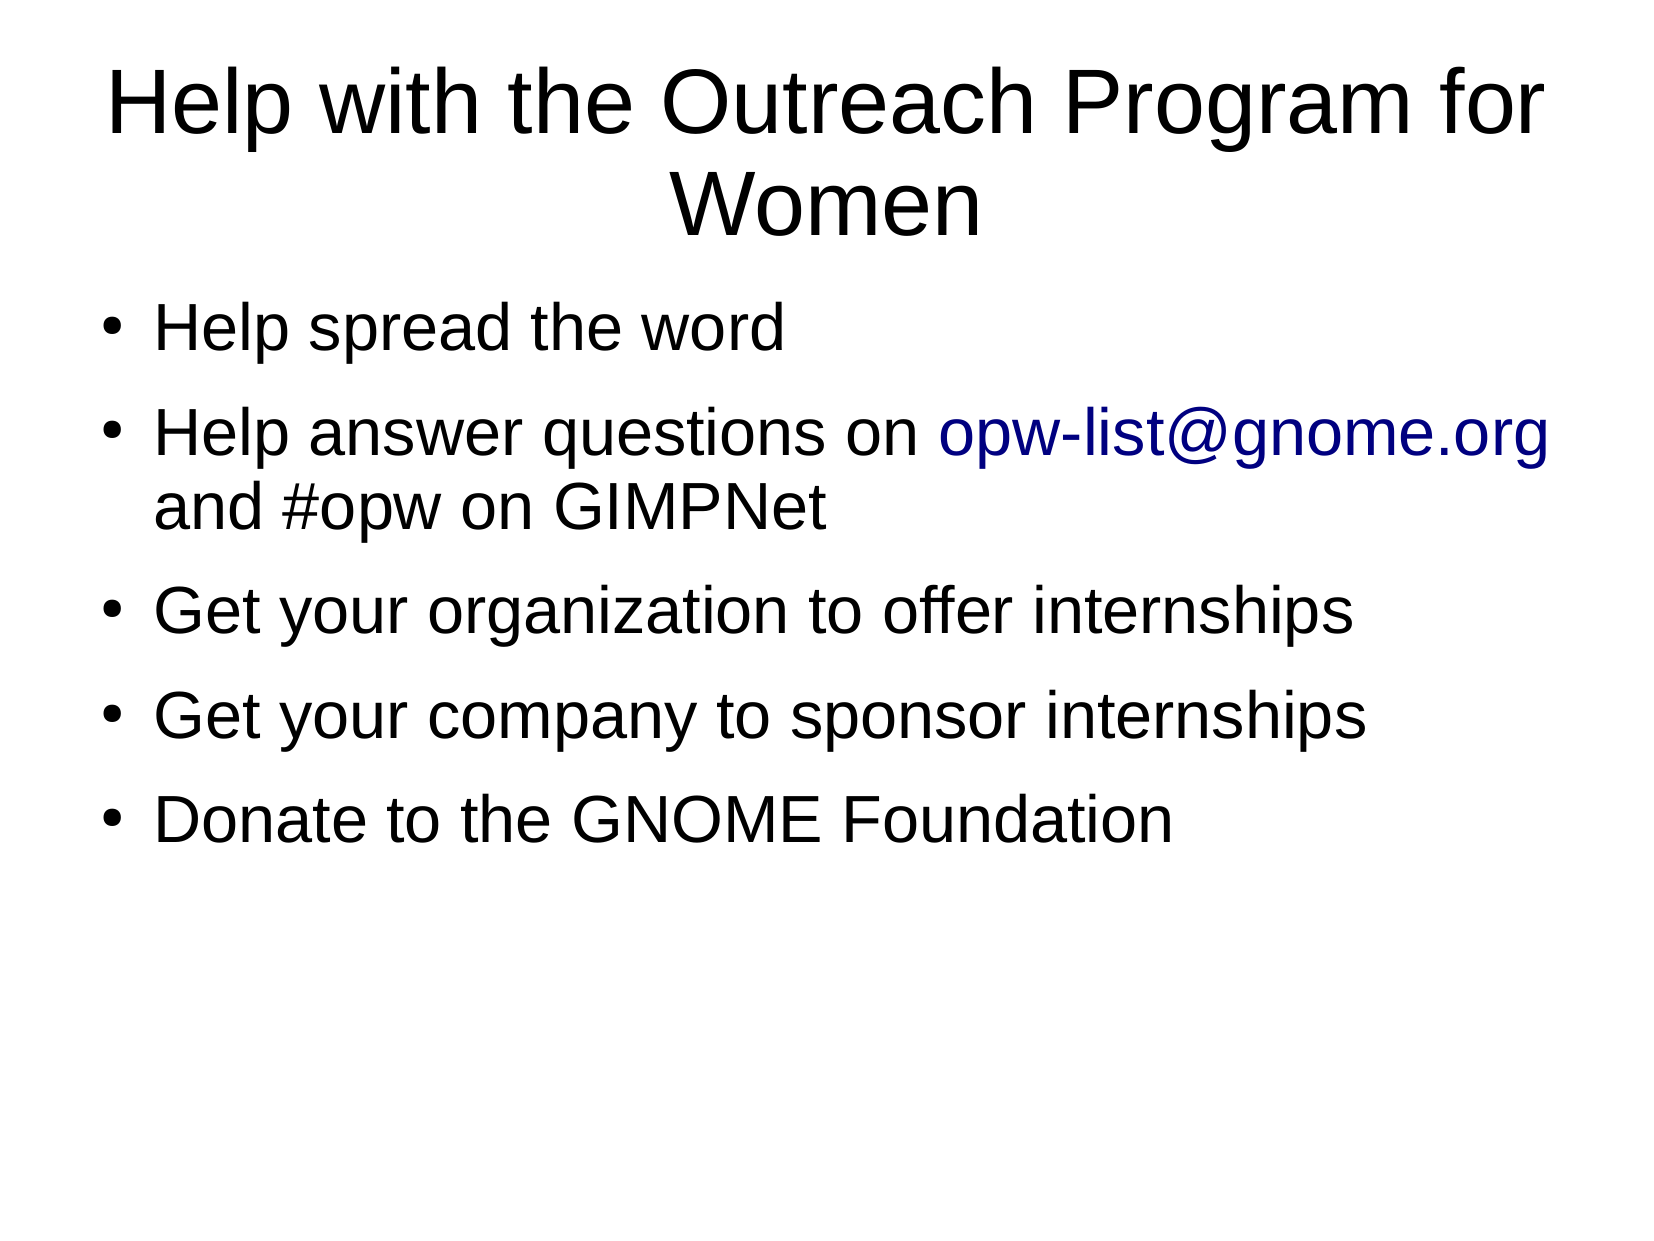

# Help with the Outreach Program for Women
Help spread the word
Help answer questions on opw-list@gnome.org and #opw on GIMPNet
Get your organization to offer internships
Get your company to sponsor internships
Donate to the GNOME Foundation